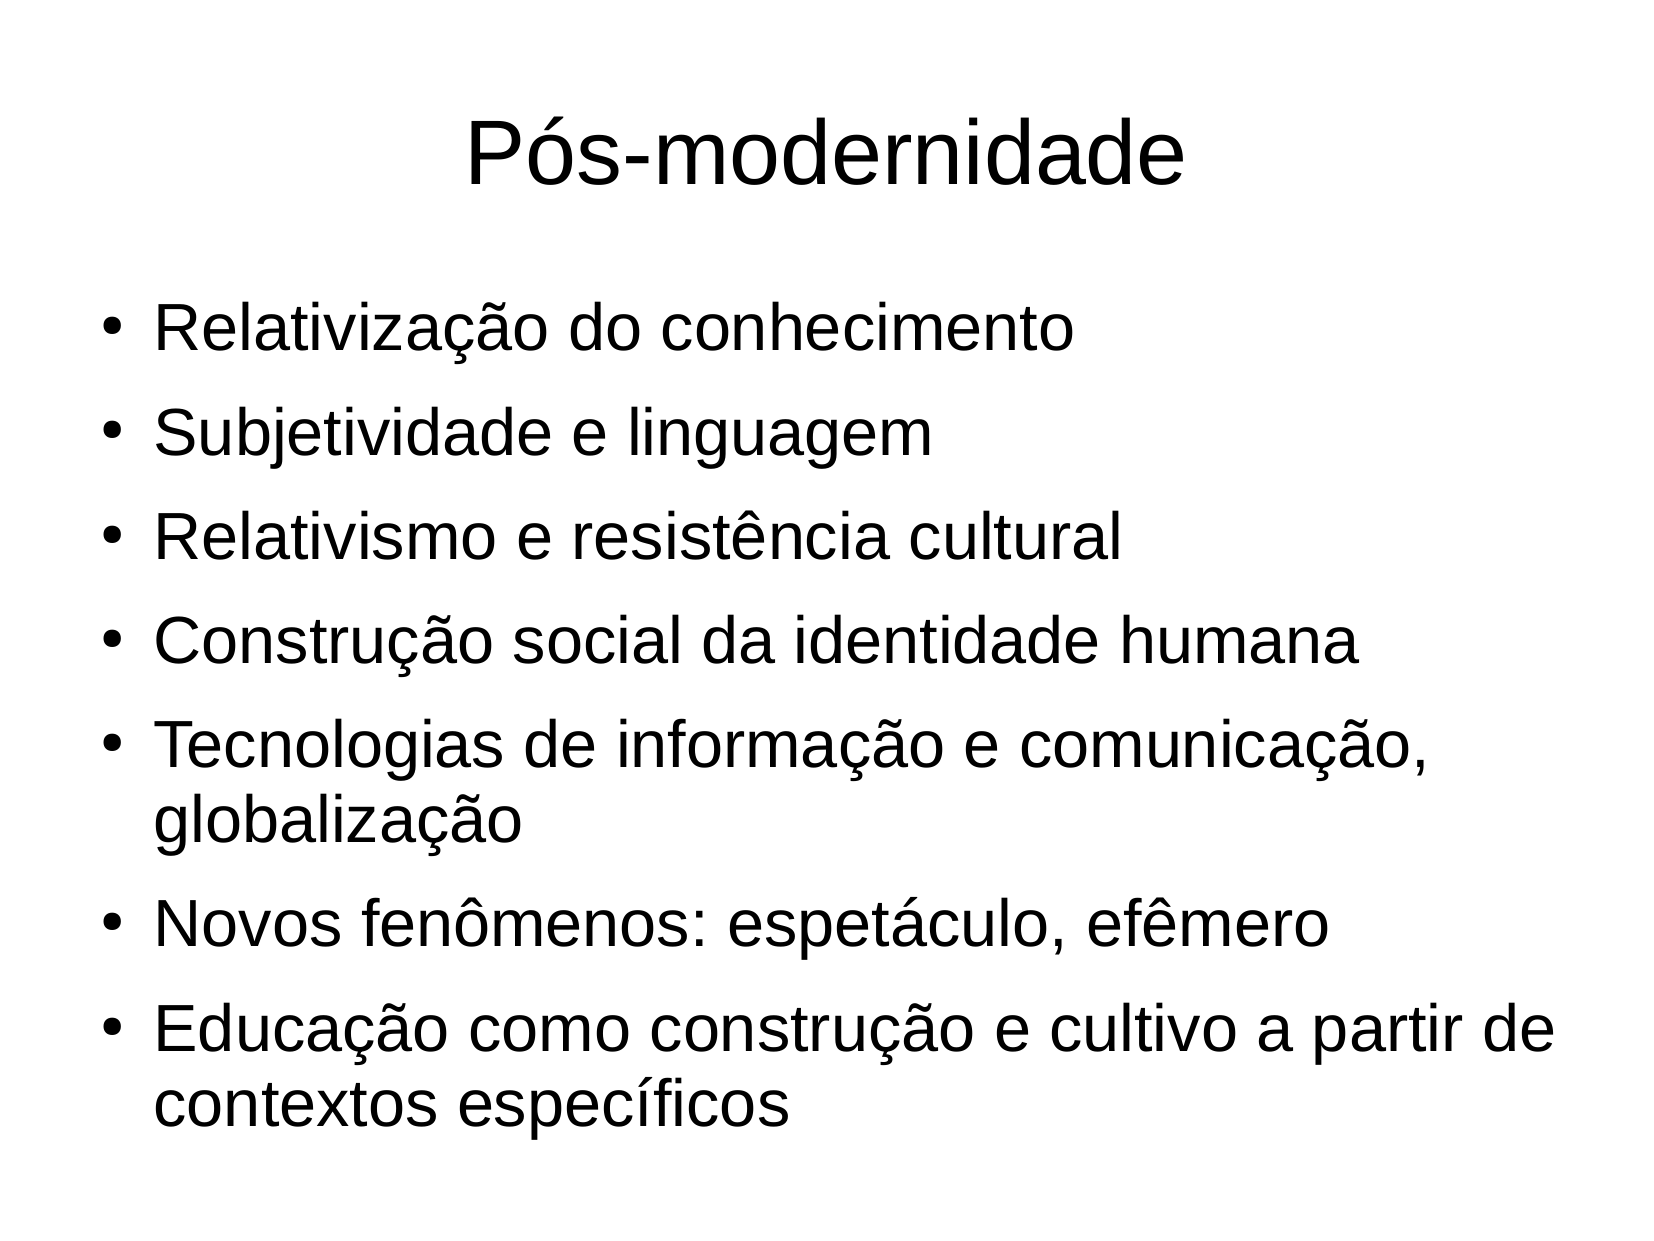

# Pós-modernidade
Relativização do conhecimento
Subjetividade e linguagem
Relativismo e resistência cultural
Construção social da identidade humana
Tecnologias de informação e comunicação, globalização
Novos fenômenos: espetáculo, efêmero
Educação como construção e cultivo a partir de contextos específicos